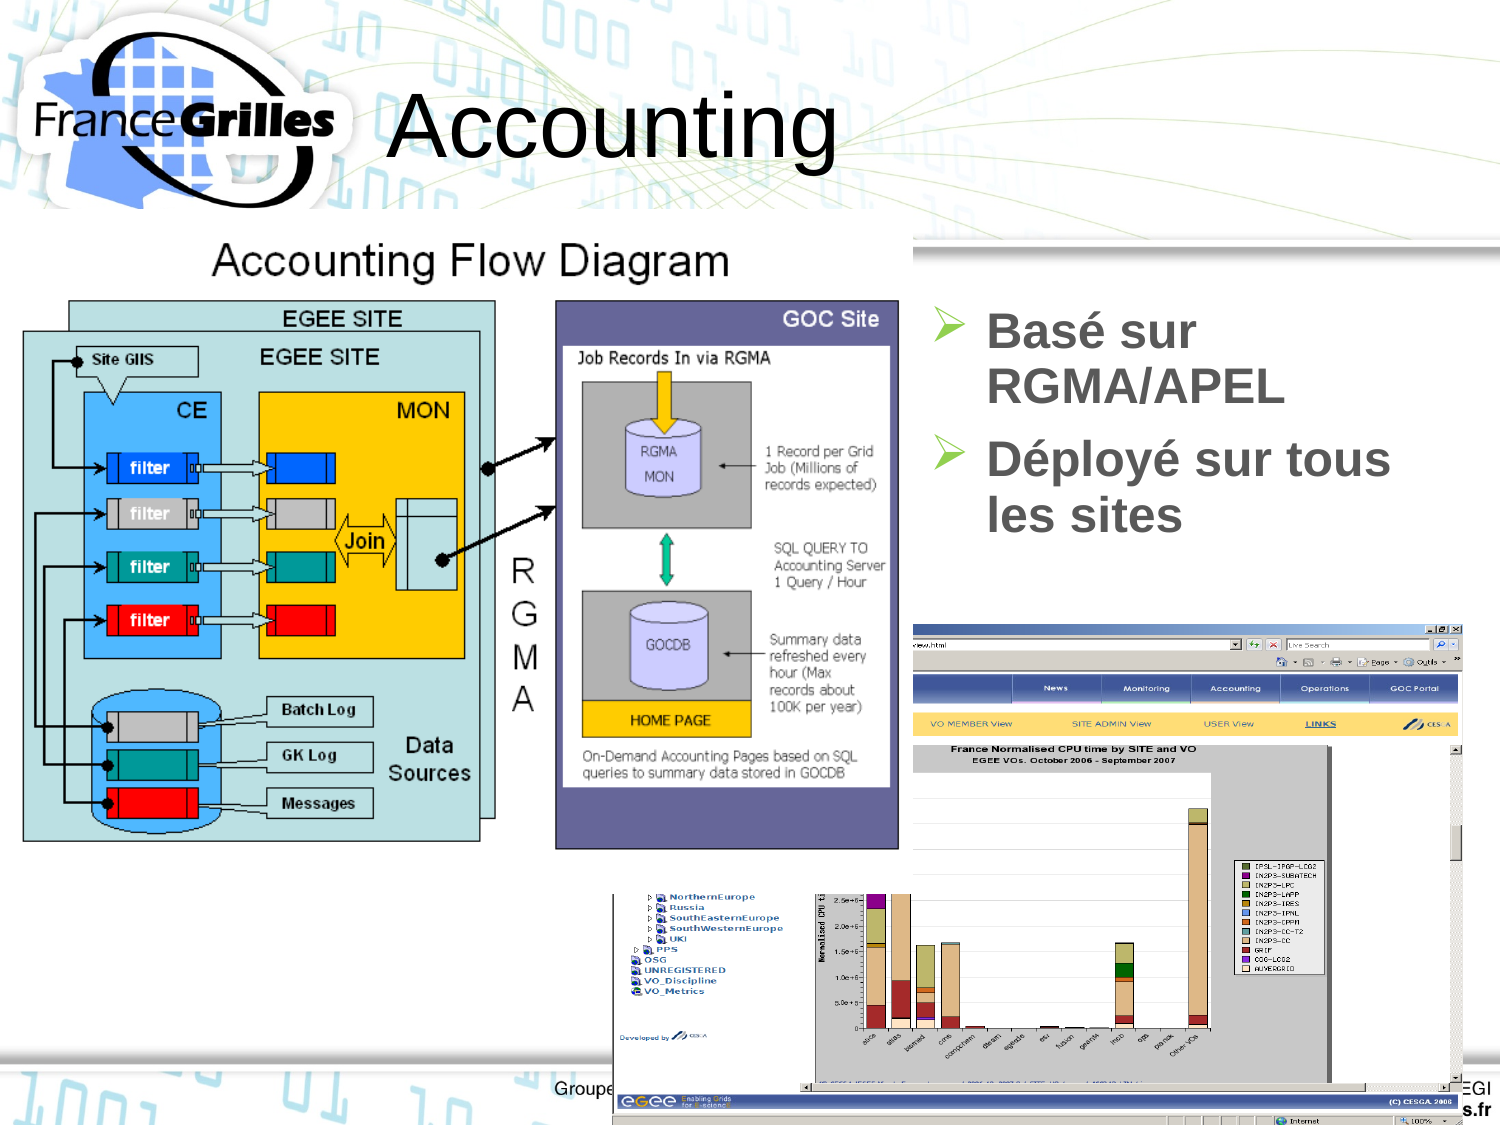

# Accounting
Basé sur RGMA/APEL
Déployé sur tous les sites
19